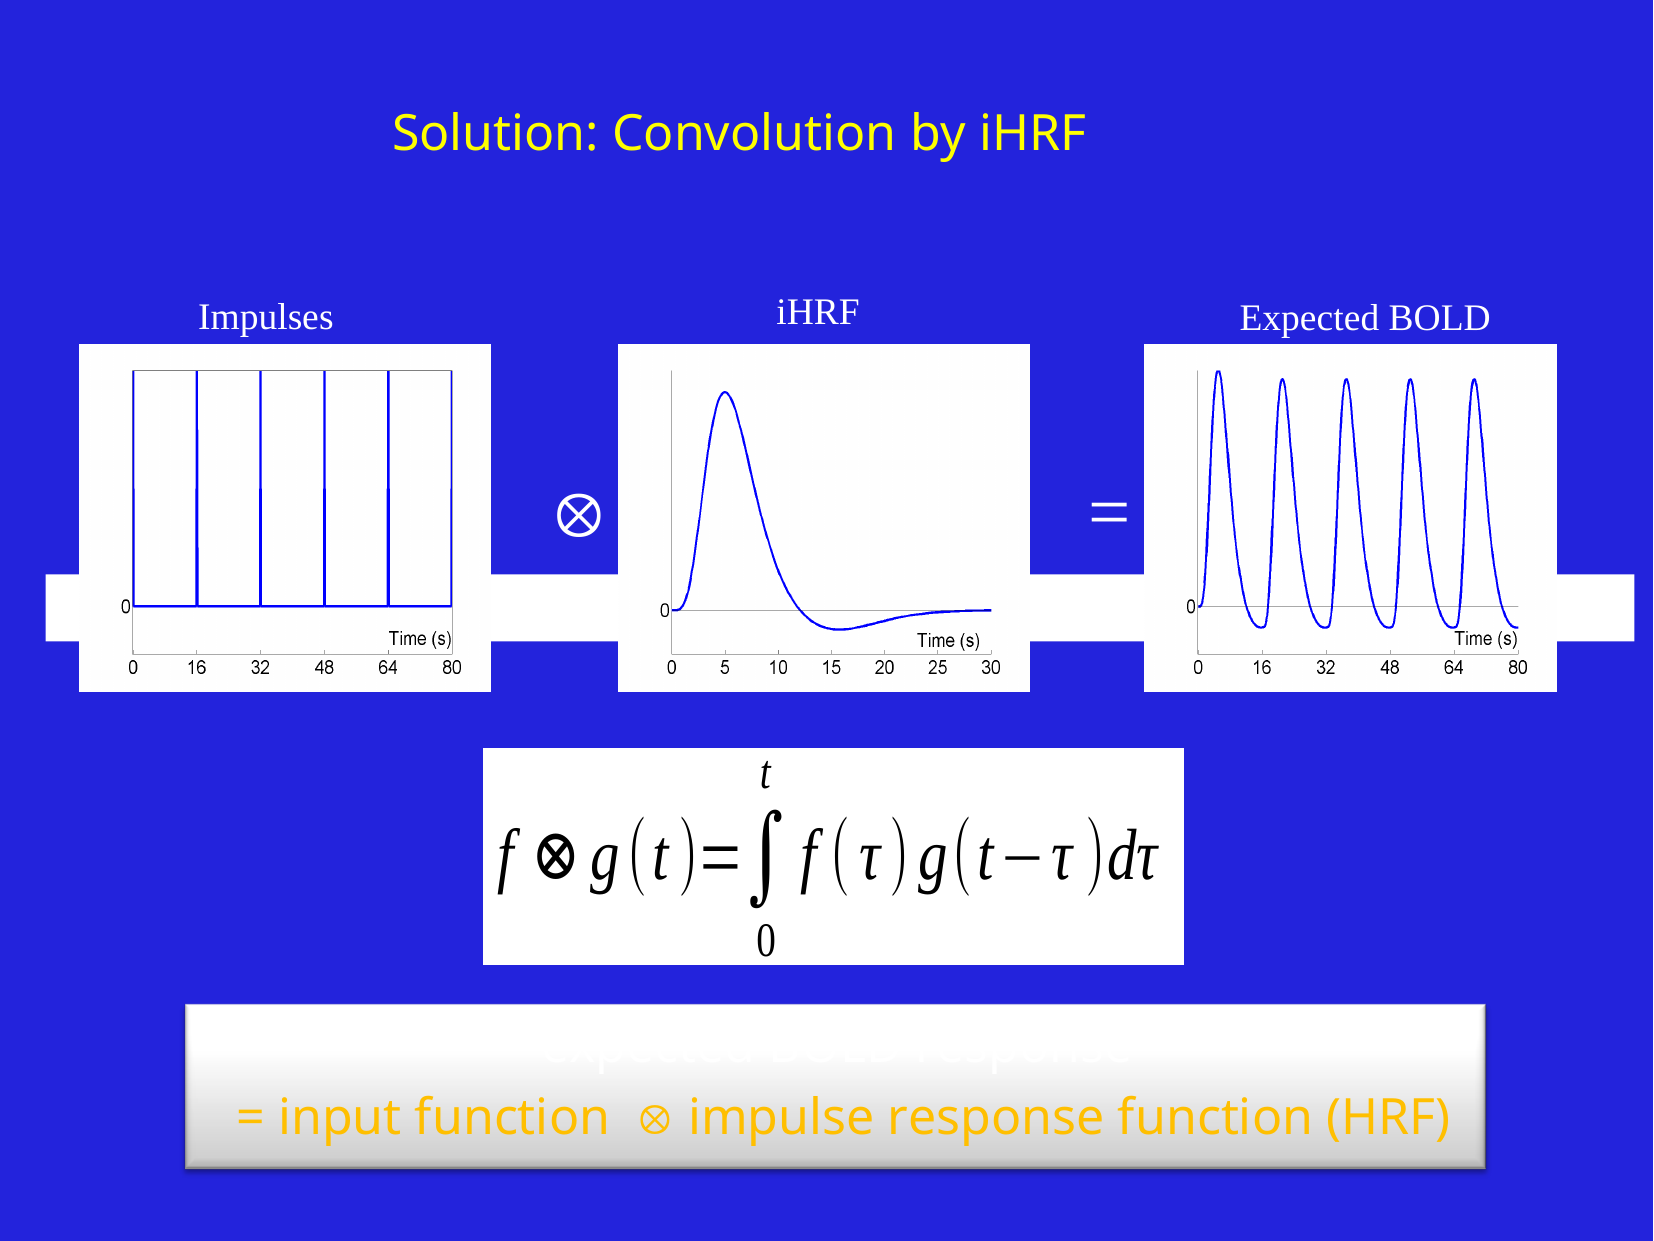

Solution: Convolution by iHRF
iHRF
Impulses
Expected BOLD
=

expected BOLD response
= input function impulse response function (HRF)